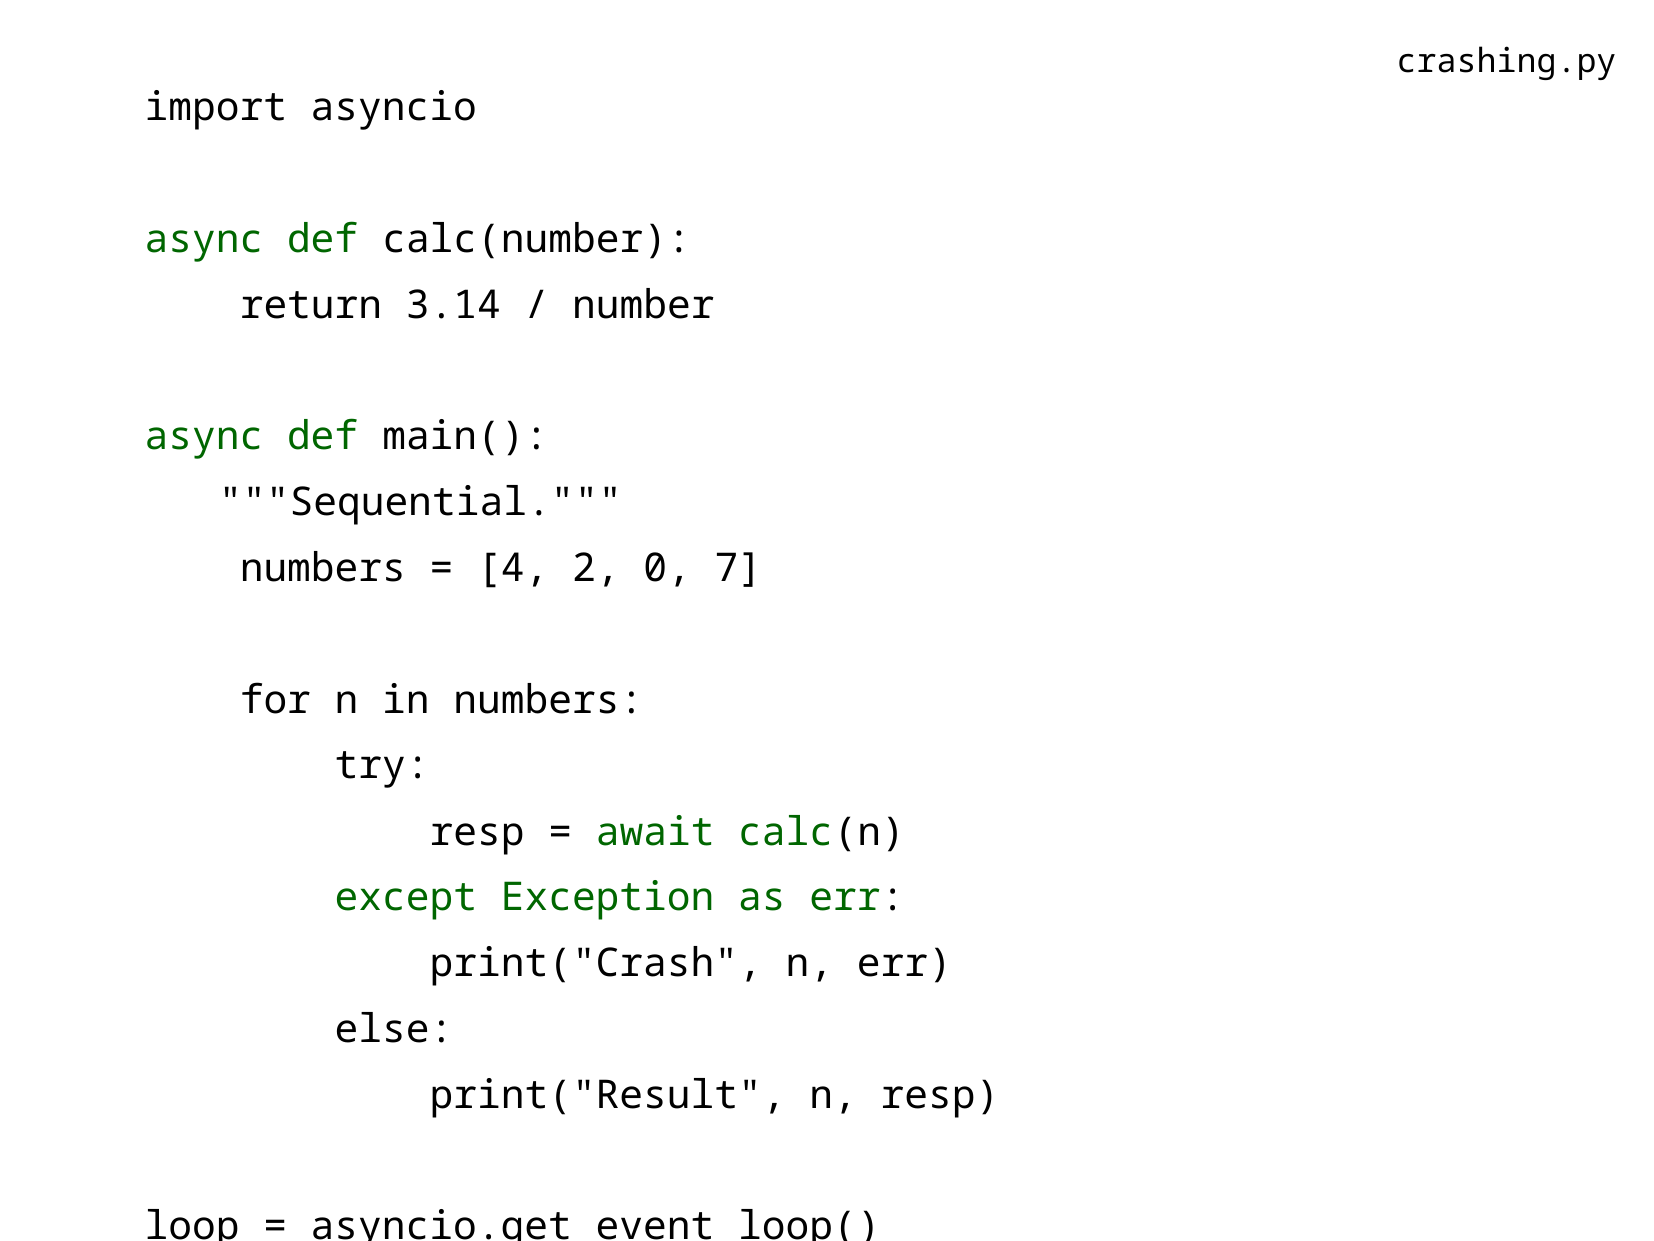

crashing.py
import asyncio
async def calc(number):
 return 3.14 / number
async def main():
	"""Sequential."""
 numbers = [4, 2, 0, 7]
 for n in numbers:
 try:
 resp = await calc(n)
 except Exception as err:
 print("Crash", n, err)
 else:
 print("Result", n, resp)
loop = asyncio.get_event_loop()
loop.run_until_complete(main())